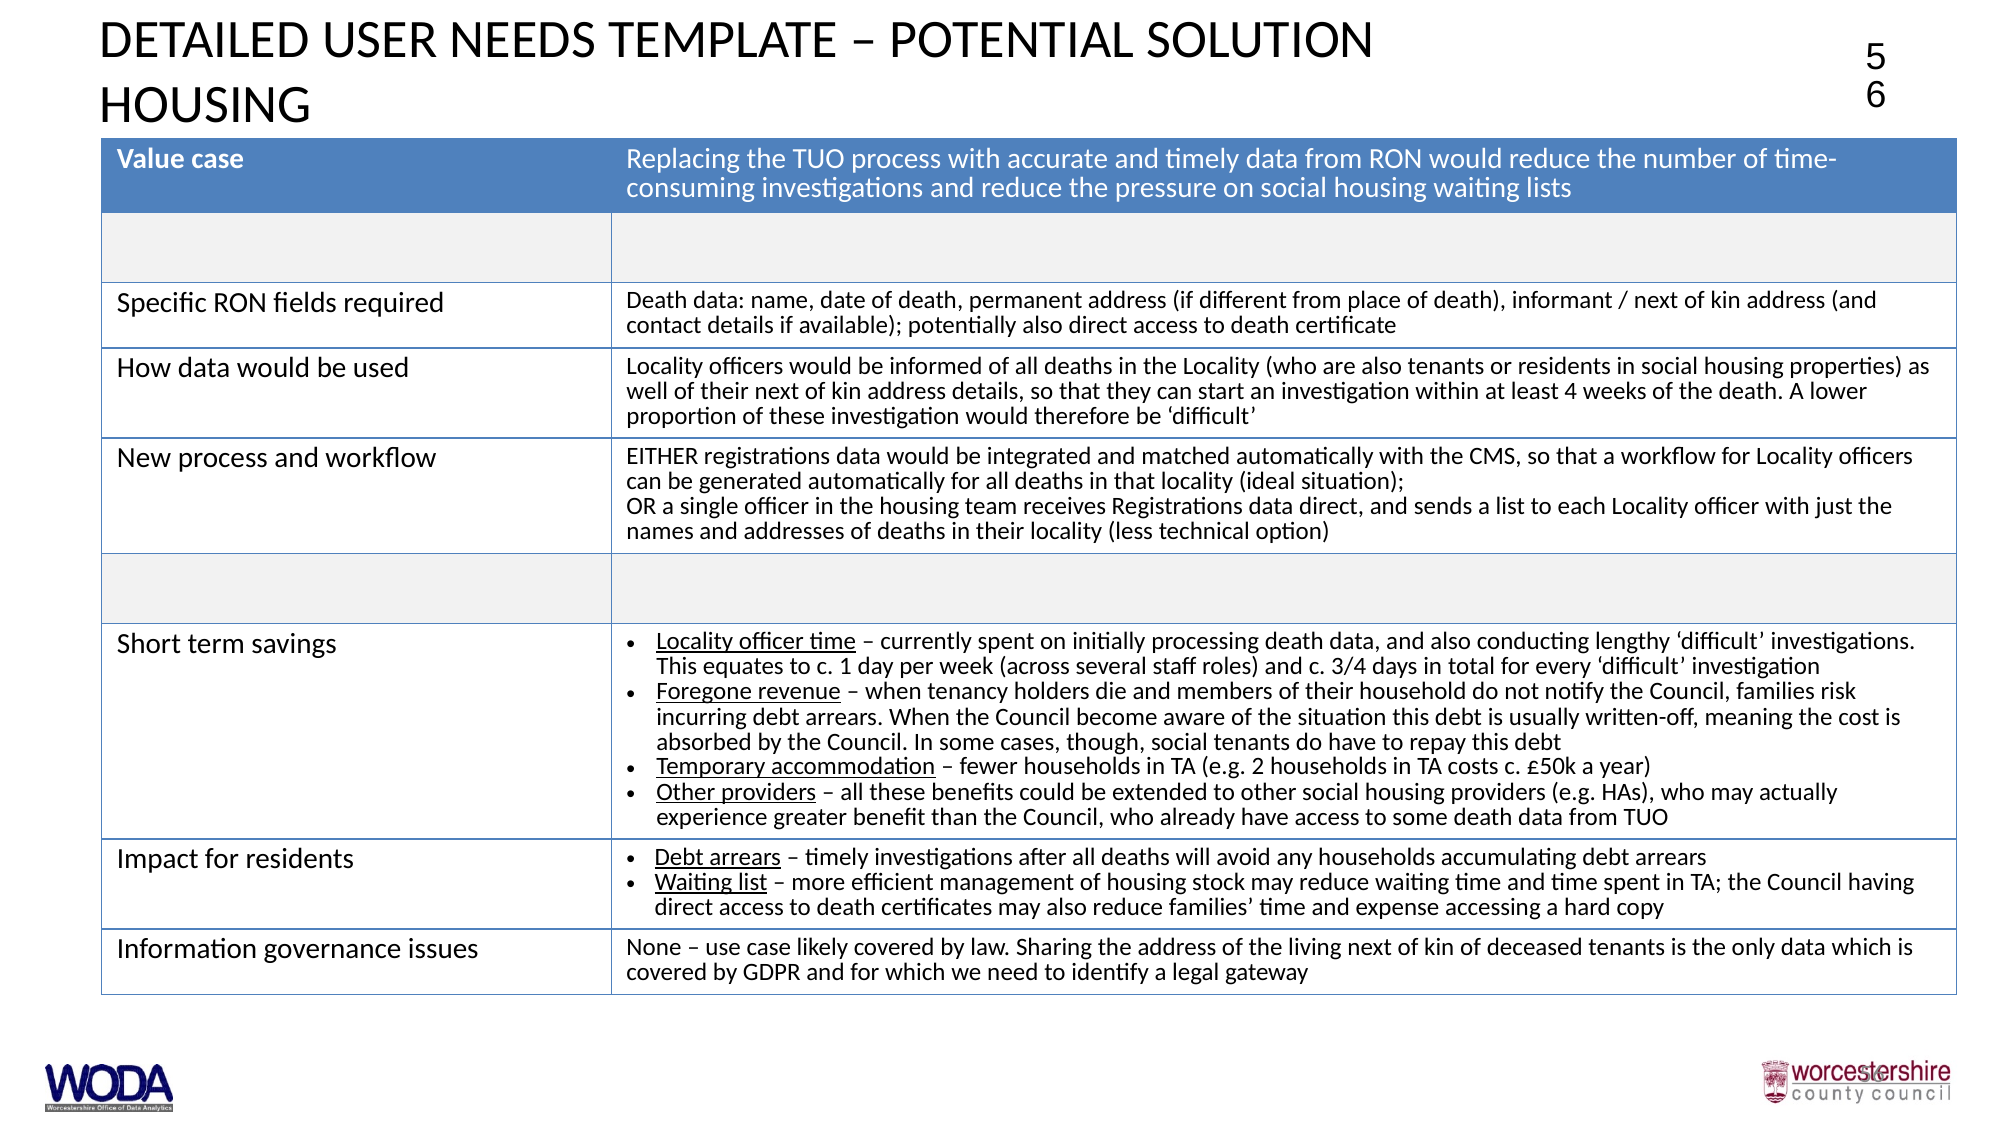

# DETAILED USER NEEDS TEMPLATE – POTENTIAL SOLUTION HOUSING
| Value case | Replacing the TUO process with accurate and timely data from RON would reduce the number of time-consuming investigations and reduce the pressure on social housing waiting lists |
| --- | --- |
| | |
| Specific RON fields required | Death data: name, date of death, permanent address (if different from place of death), informant / next of kin address (and contact details if available); potentially also direct access to death certificate |
| How data would be used | Locality officers would be informed of all deaths in the Locality (who are also tenants or residents in social housing properties) as well of their next of kin address details, so that they can start an investigation within at least 4 weeks of the death. A lower proportion of these investigation would therefore be ‘difficult’ |
| New process and workflow | EITHER registrations data would be integrated and matched automatically with the CMS, so that a workflow for Locality officers can be generated automatically for all deaths in that locality (ideal situation); OR a single officer in the housing team receives Registrations data direct, and sends a list to each Locality officer with just the names and addresses of deaths in their locality (less technical option) |
| | |
| Short term savings | Locality officer time – currently spent on initially processing death data, and also conducting lengthy ‘difficult’ investigations. This equates to c. 1 day per week (across several staff roles) and c. 3/4 days in total for every ‘difficult’ investigation Foregone revenue – when tenancy holders die and members of their household do not notify the Council, families risk incurring debt arrears. When the Council become aware of the situation this debt is usually written-off, meaning the cost is absorbed by the Council. In some cases, though, social tenants do have to repay this debt Temporary accommodation – fewer households in TA (e.g. 2 households in TA costs c. £50k a year) Other providers – all these benefits could be extended to other social housing providers (e.g. HAs), who may actually experience greater benefit than the Council, who already have access to some death data from TUO |
| Impact for residents | Debt arrears – timely investigations after all deaths will avoid any households accumulating debt arrears Waiting list – more efficient management of housing stock may reduce waiting time and time spent in TA; the Council having direct access to death certificates may also reduce families’ time and expense accessing a hard copy |
| Information governance issues | None – use case likely covered by law. Sharing the address of the living next of kin of deceased tenants is the only data which is covered by GDPR and for which we need to identify a legal gateway |